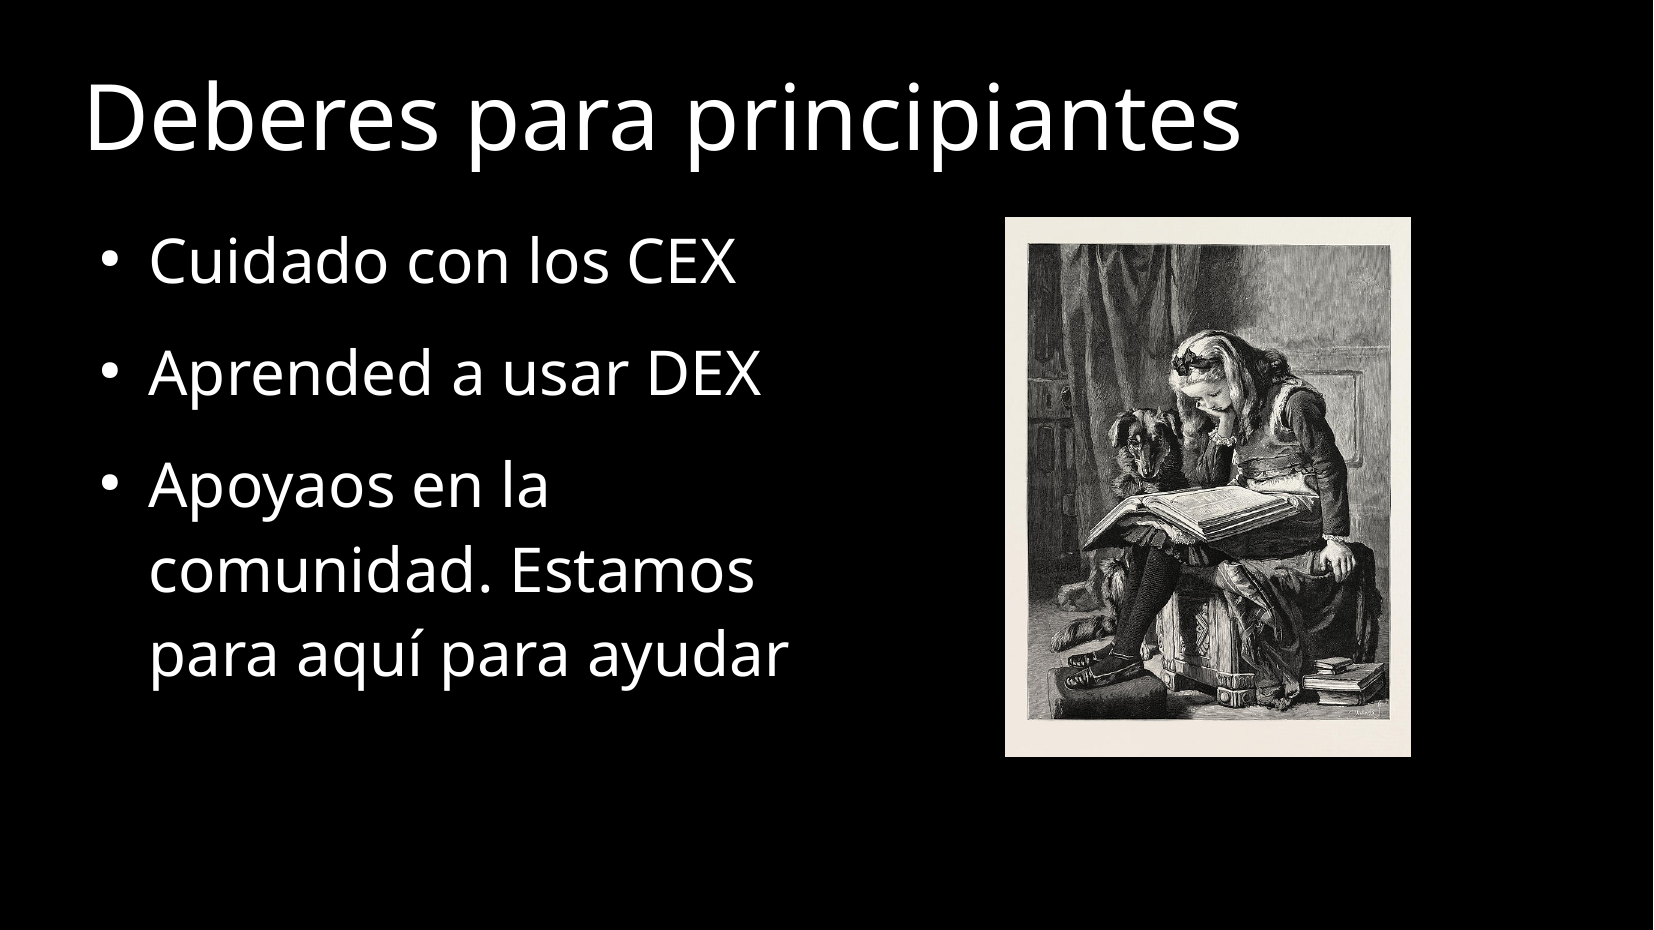

# Deberes para principiantes
Cuidado con los CEX
Aprended a usar DEX
Apoyaos en la comunidad. Estamos para aquí para ayudar